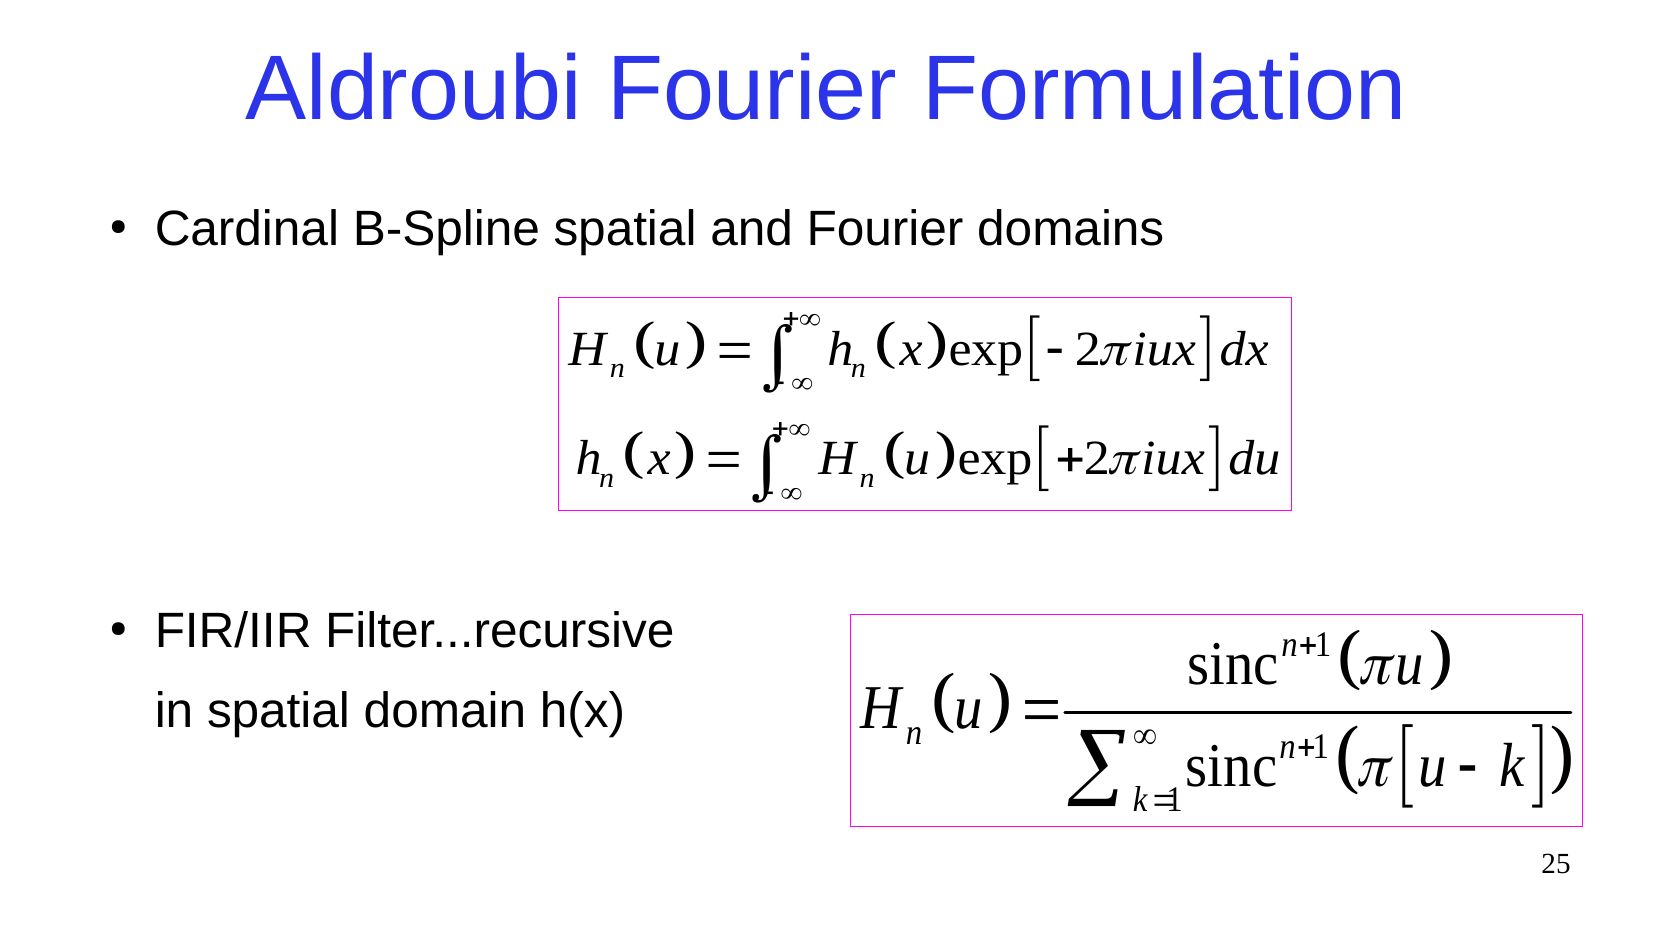

# Aldroubi Fourier Formulation
Cardinal B-Spline spatial and Fourier domains
FIR/IIR Filter...recursive
in spatial domain h(x)
25